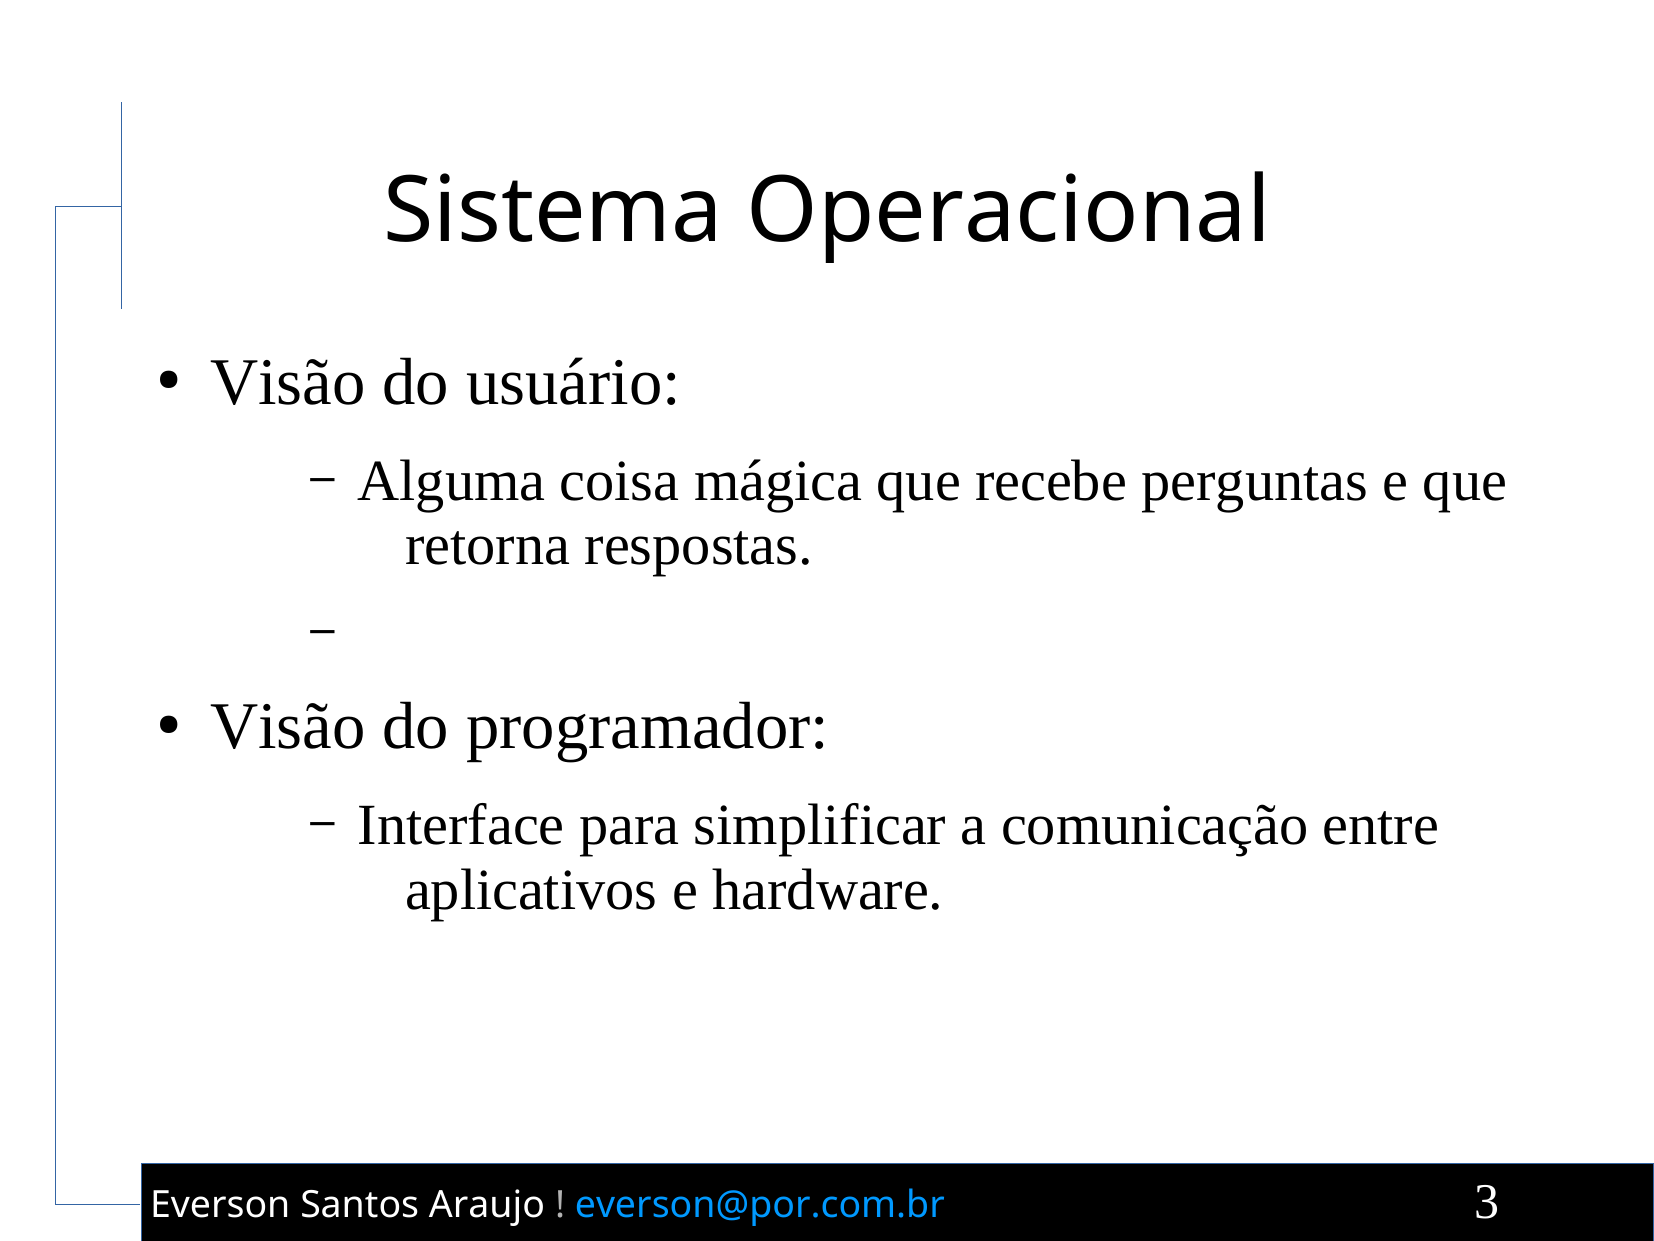

# Sistema Operacional
Visão do usuário:
Alguma coisa mágica que recebe perguntas e que retorna respostas.
Visão do programador:
Interface para simplificar a comunicação entre aplicativos e hardware.